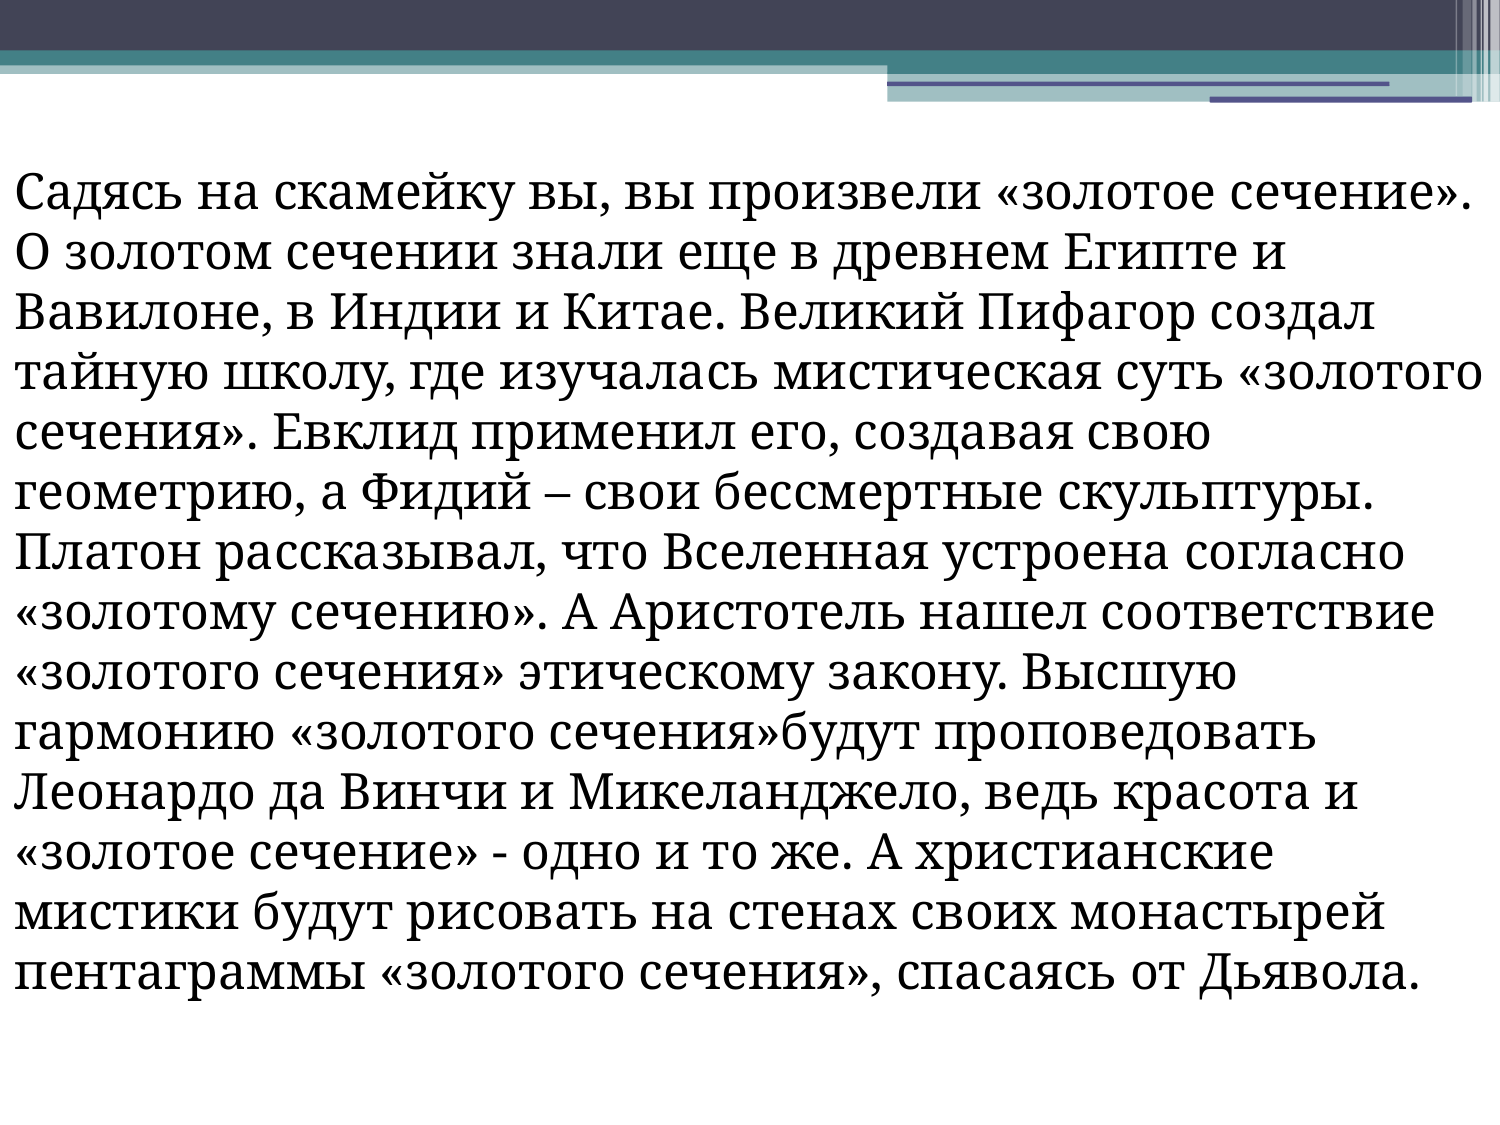

Садясь на скамейку вы, вы произвели «золотое сечение». О золотом сечении знали еще в древнем Египте и Вавилоне, в Индии и Китае. Великий Пифагор создал тайную школу, где изучалась мистическая суть «золотого сечения». Евклид применил его, создавая свою геометрию, а Фидий – свои бессмертные скульптуры. Платон рассказывал, что Вселенная устроена согласно «золотому сечению». А Аристотель нашел соответствие «золотого сечения» этическому закону. Высшую гармонию «золотого сечения»будут проповедовать Леонардо да Винчи и Микеланджело, ведь красота и «золотое сечение» - одно и то же. А христианские мистики будут рисовать на стенах своих монастырей пентаграммы «золотого сечения», спасаясь от Дьявола.
#